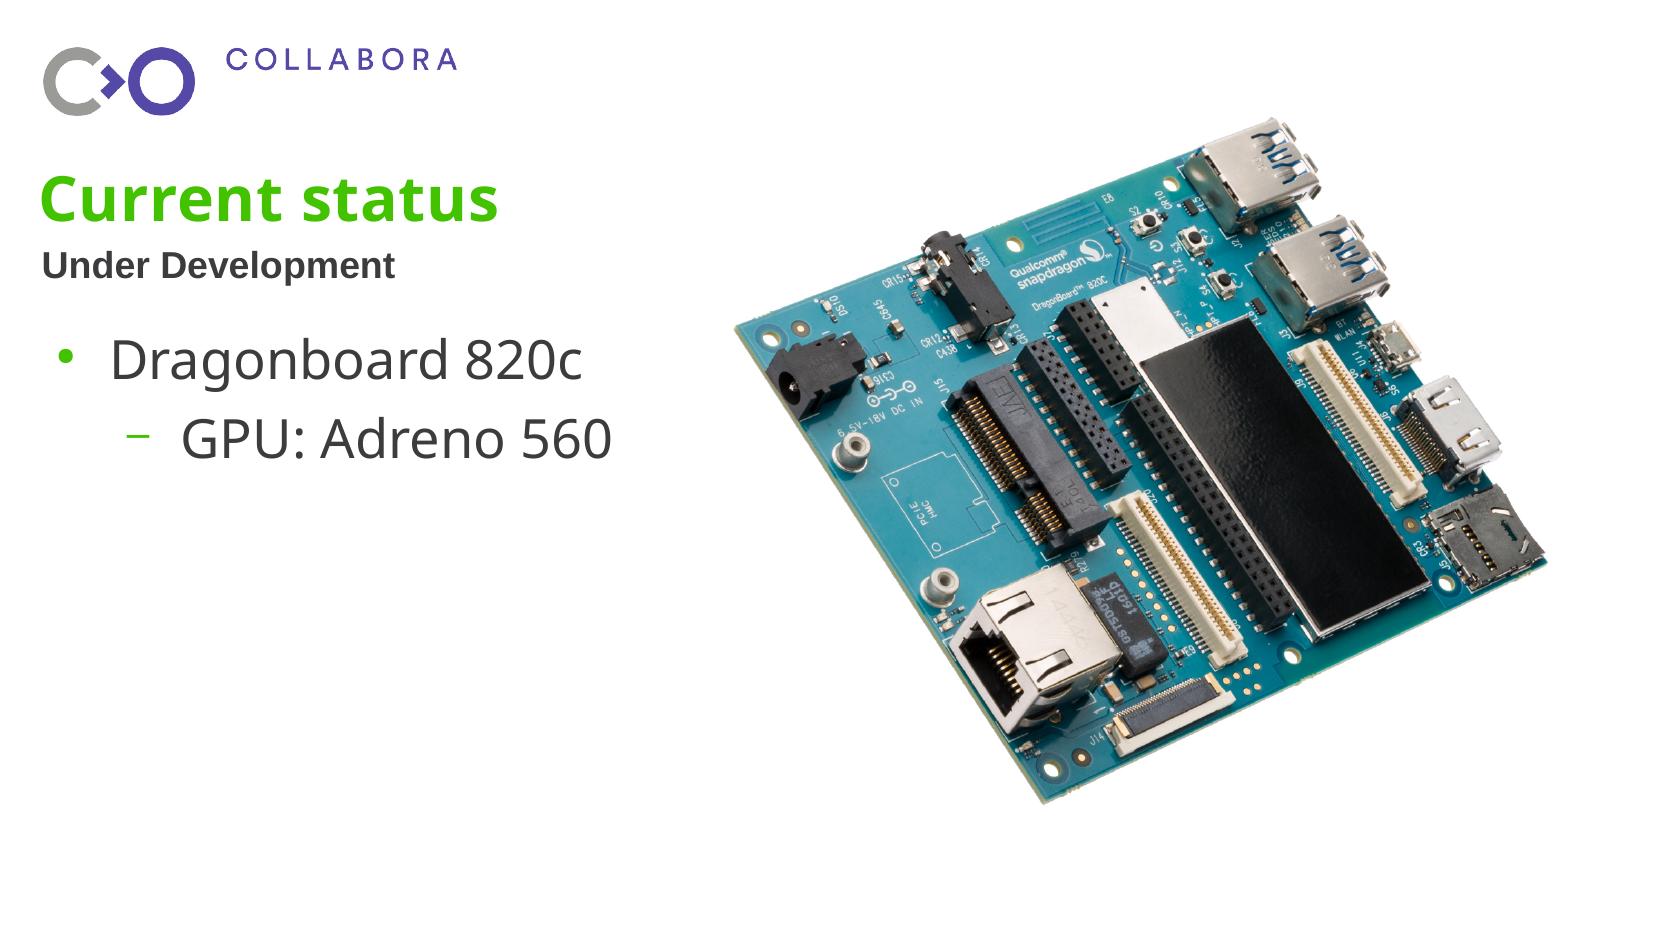

# Current status
Under Development
Dragonboard 820c
GPU: Adreno 560